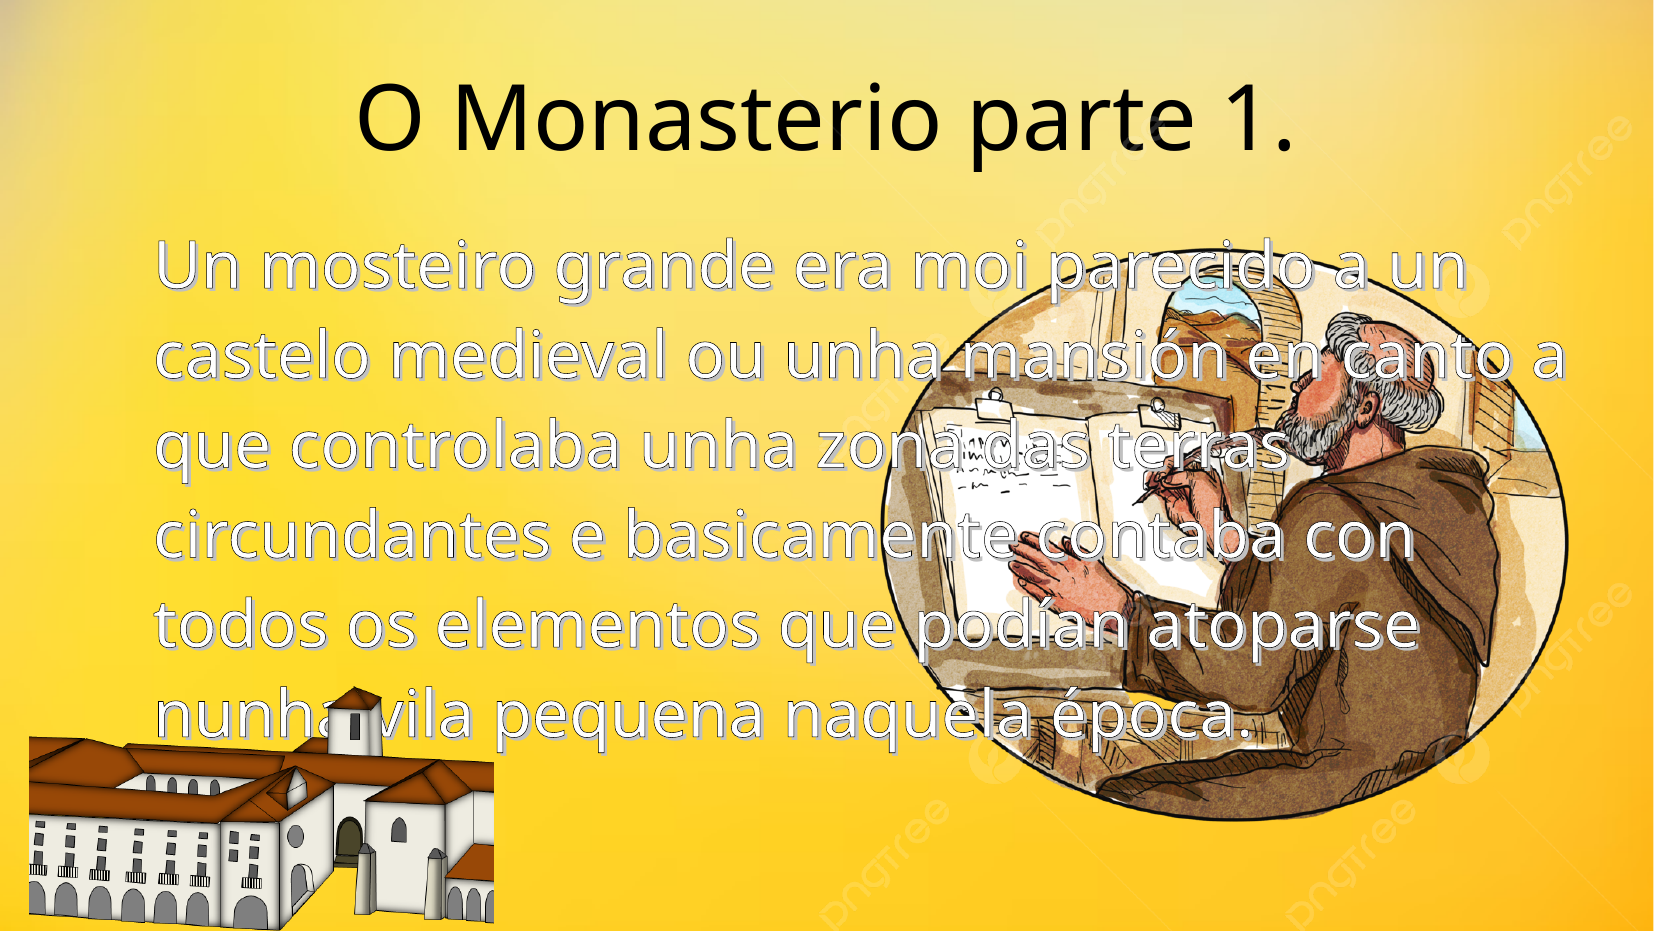

# O Monasterio parte 1.
Un mosteiro grande era moi parecido a un castelo medieval ou unha mansión en canto a que controlaba unha zona das terras circundantes e basicamente contaba con todos os elementos que podían atoparse nunha vila pequena naquela época.